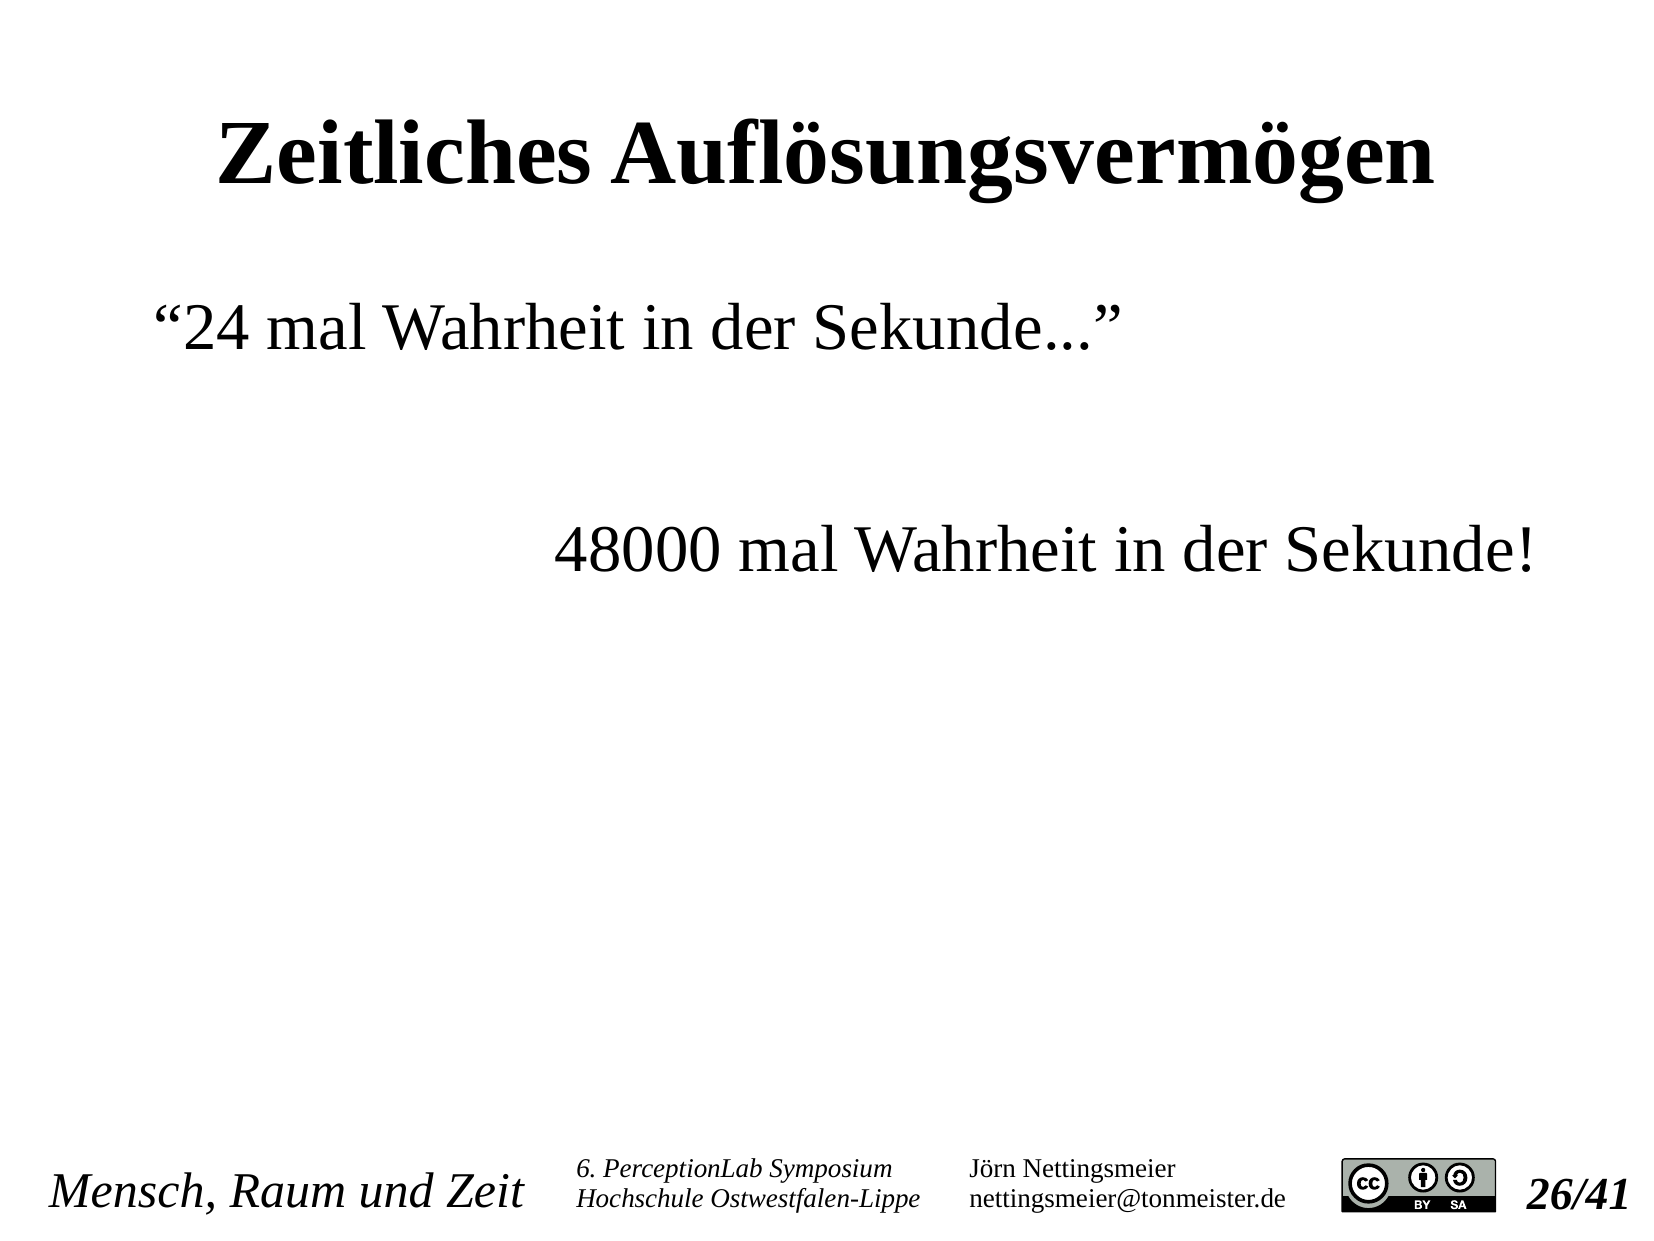

# Zeitliches Auflösungsvermögen
“24 mal Wahrheit in der Sekunde...”
 48000 mal Wahrheit in der Sekunde!